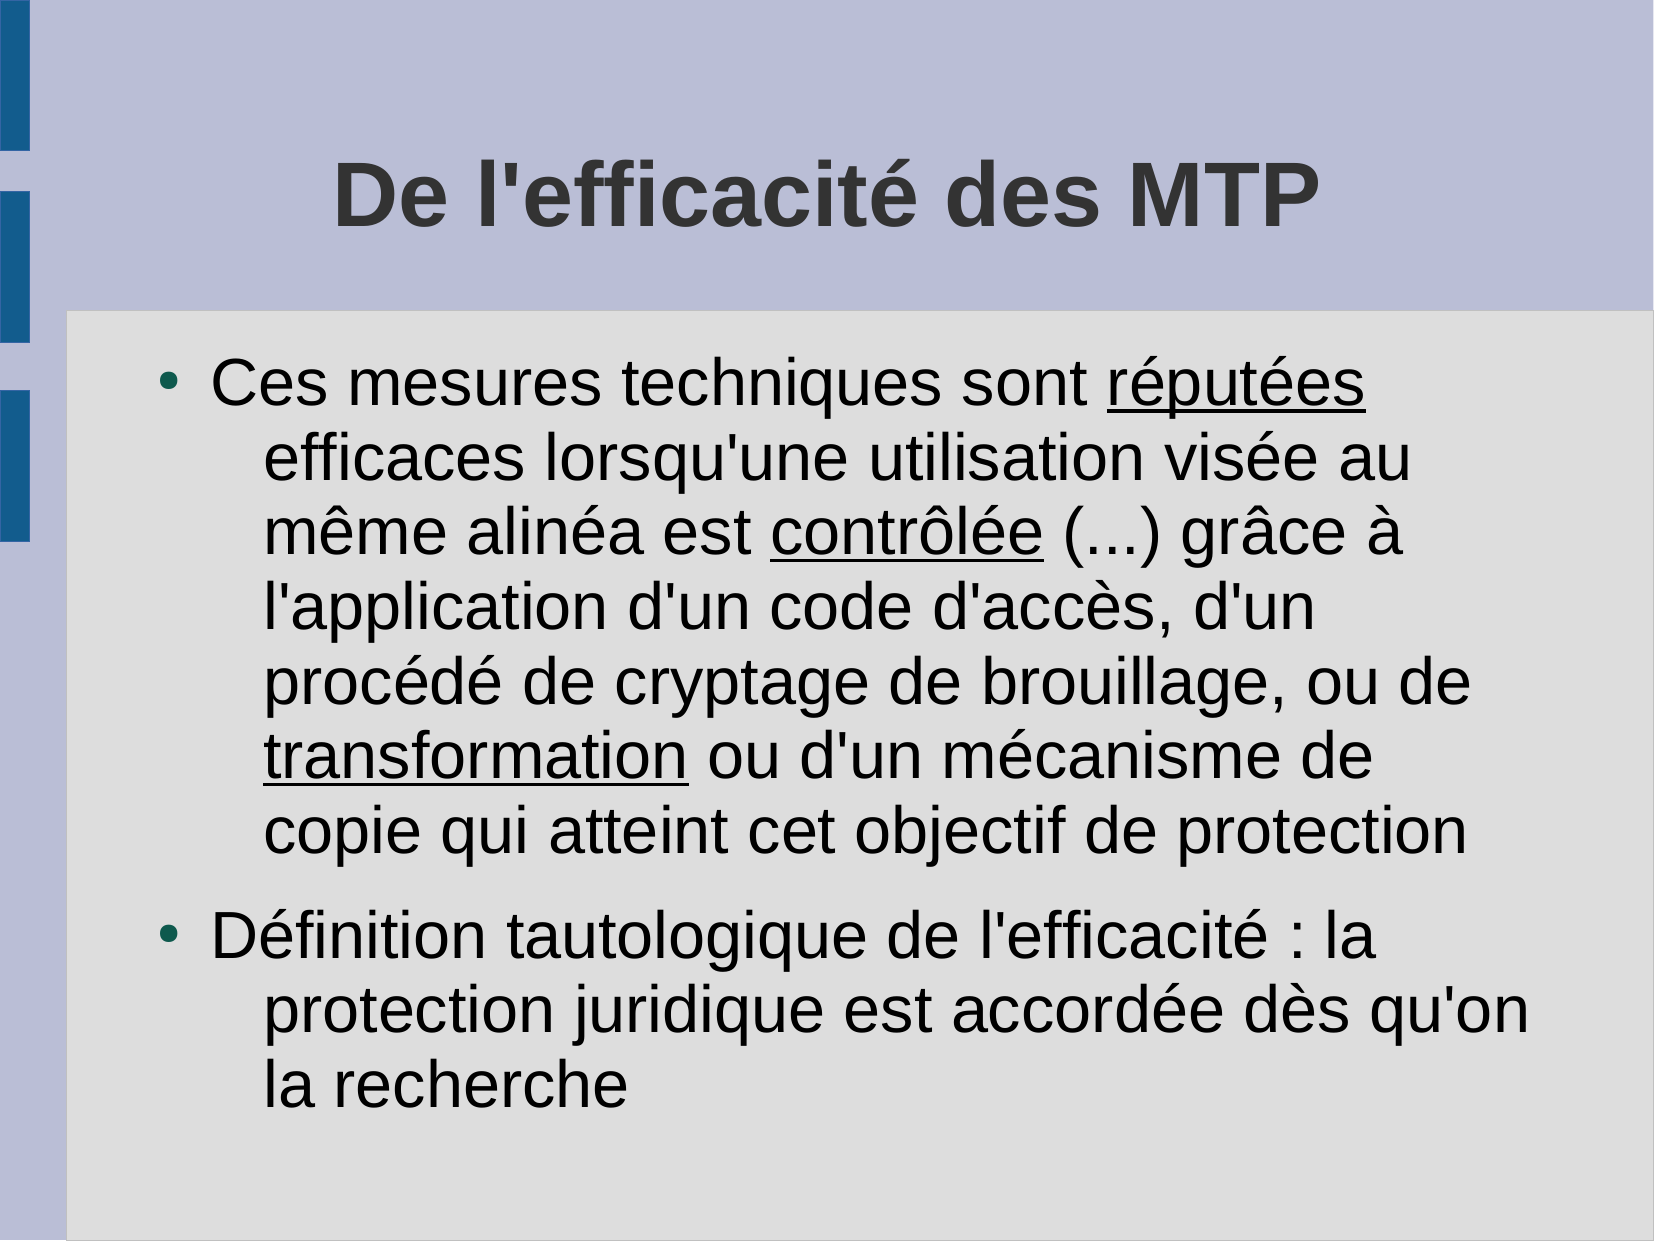

# De l'efficacité des MTP
Ces mesures techniques sont réputées efficaces lorsqu'une utilisation visée au même alinéa est contrôlée (...) grâce à l'application d'un code d'accès, d'un procédé de cryptage de brouillage, ou de transformation ou d'un mécanisme de copie qui atteint cet objectif de protection
Définition tautologique de l'efficacité : la protection juridique est accordée dès qu'on la recherche